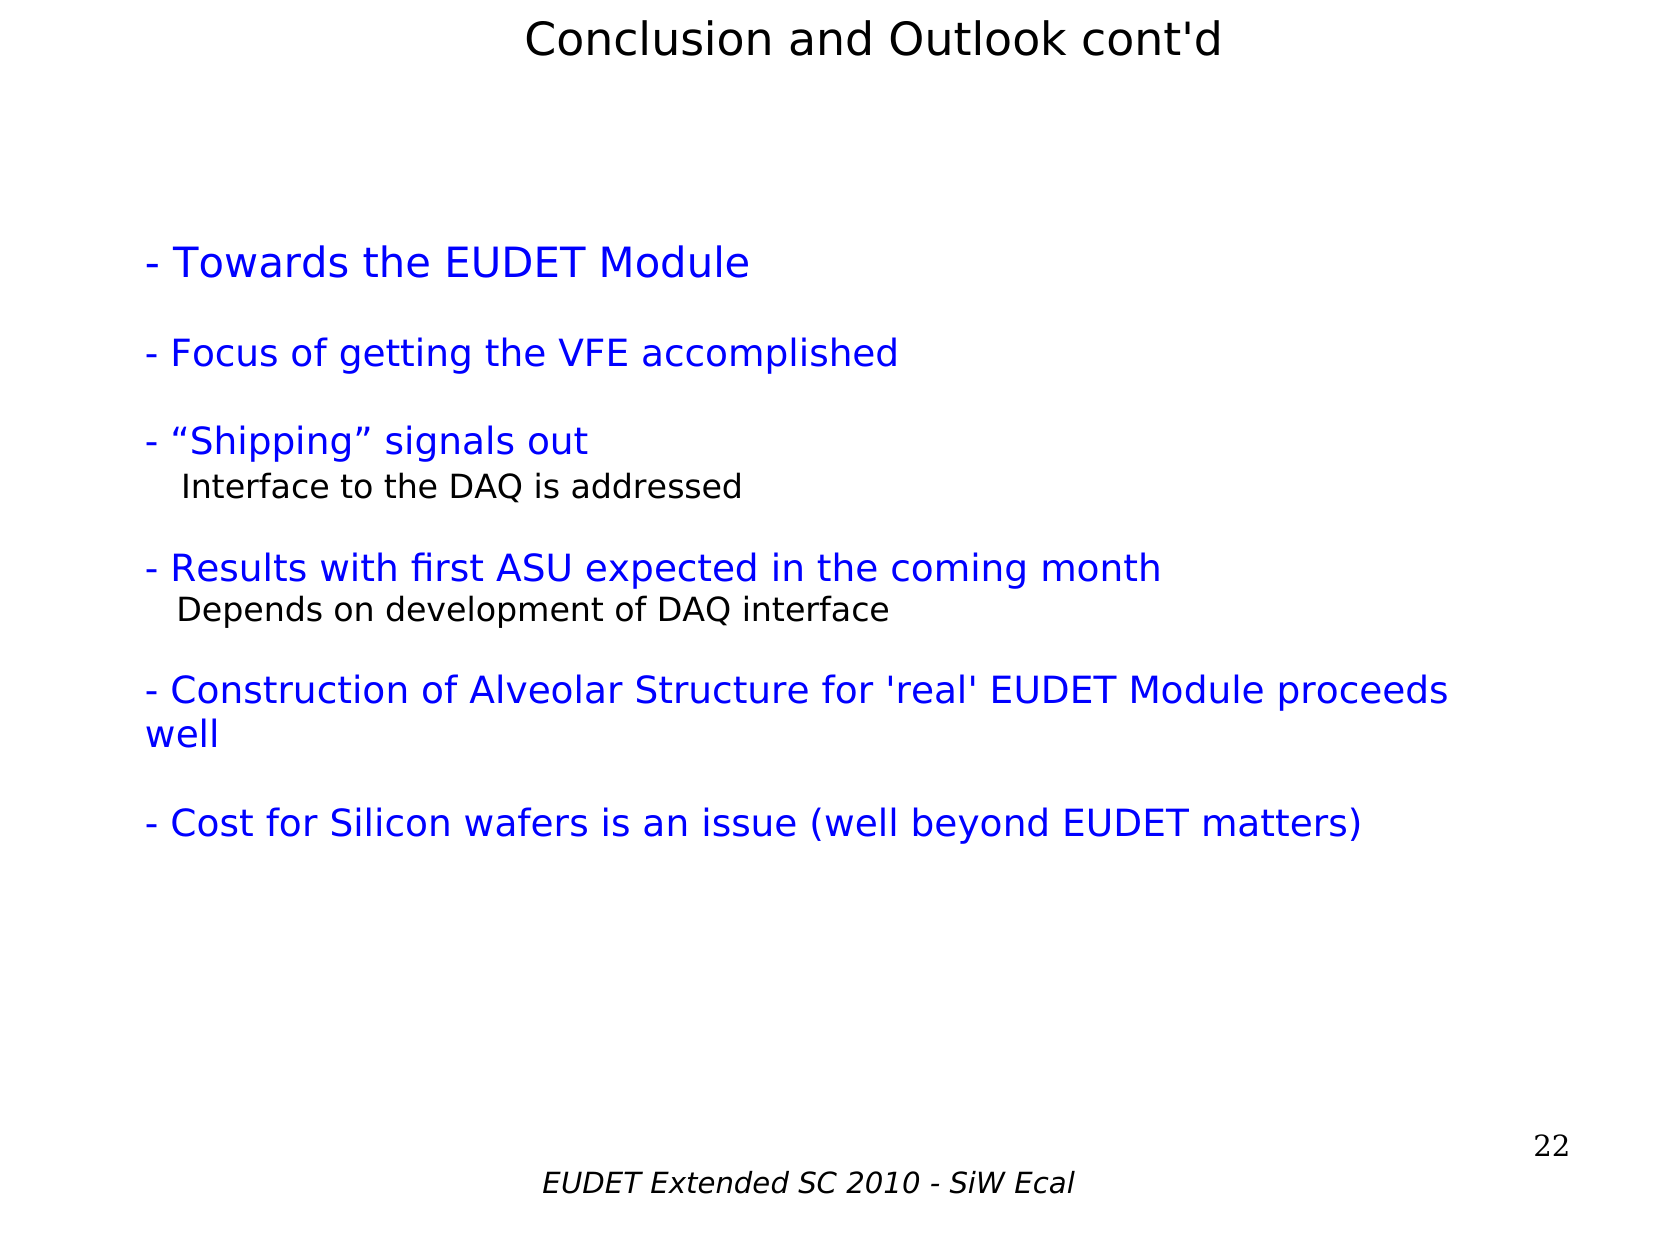

Conclusion and Outlook cont'd
- Towards the EUDET Module
- Focus of getting the VFE accomplished
- “Shipping” signals out
 Interface to the DAQ is addressed
- Results with first ASU expected in the coming month
 Depends on development of DAQ interface
- Construction of Alveolar Structure for 'real' EUDET Module proceeds well
- Cost for Silicon wafers is an issue (well beyond EUDET matters)
22